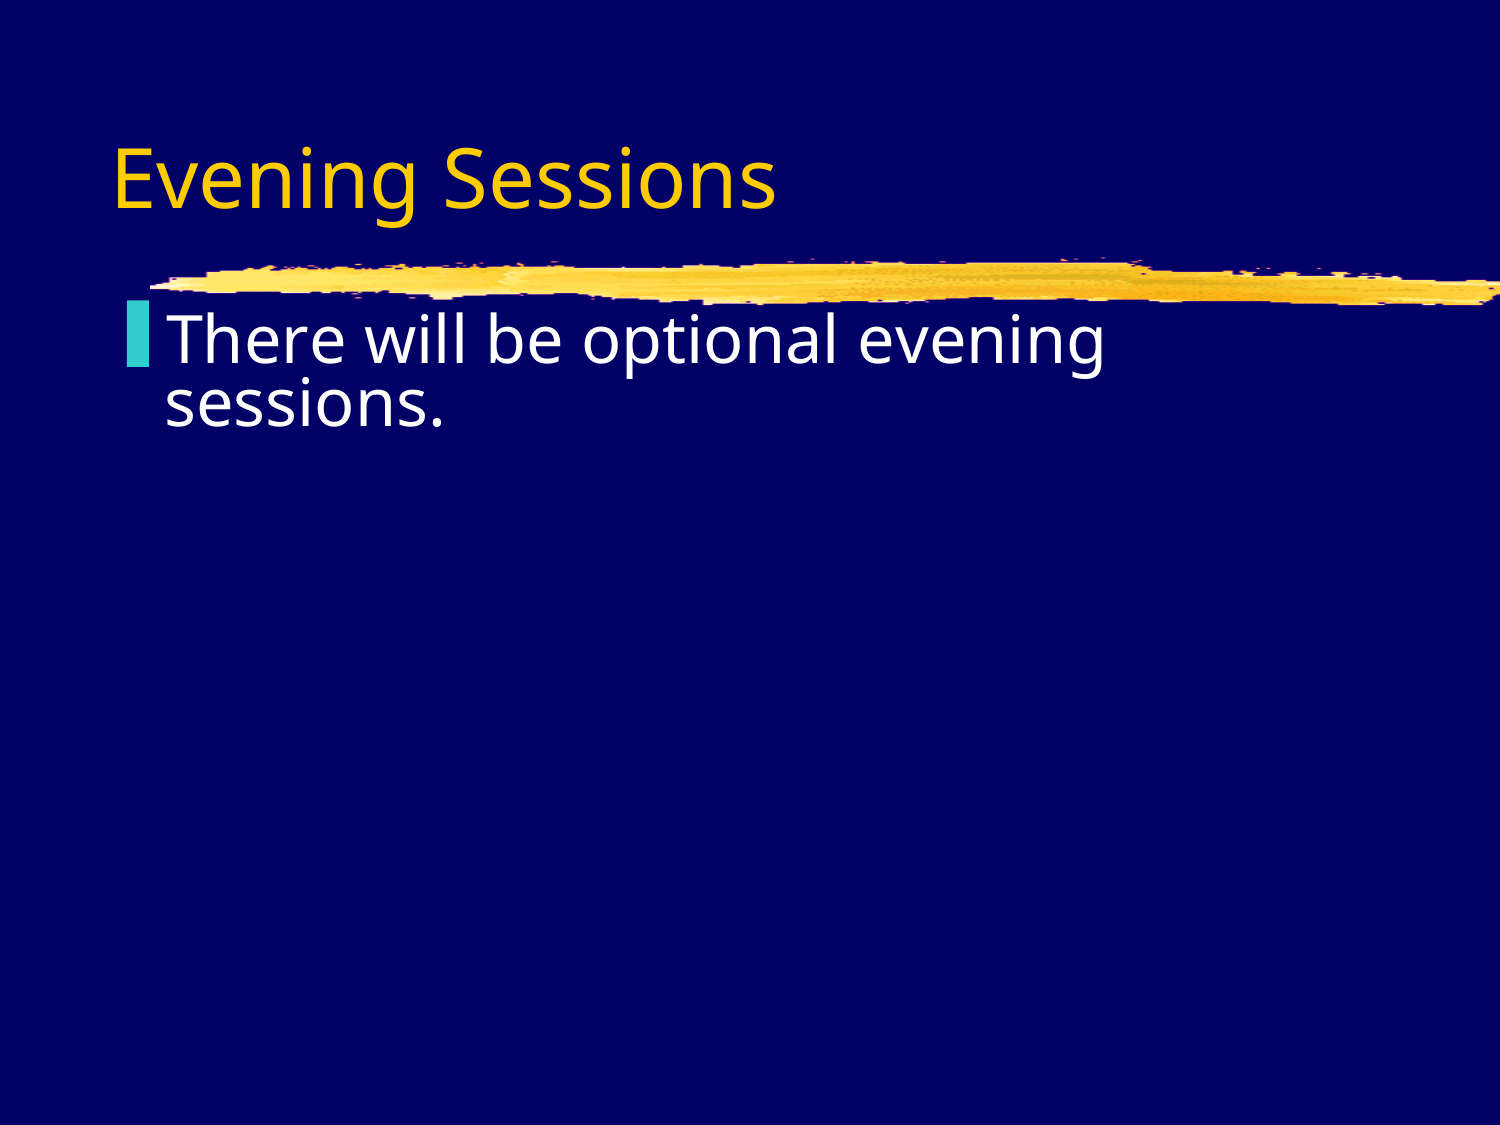

# Evening Sessions
There will be optional evening sessions.